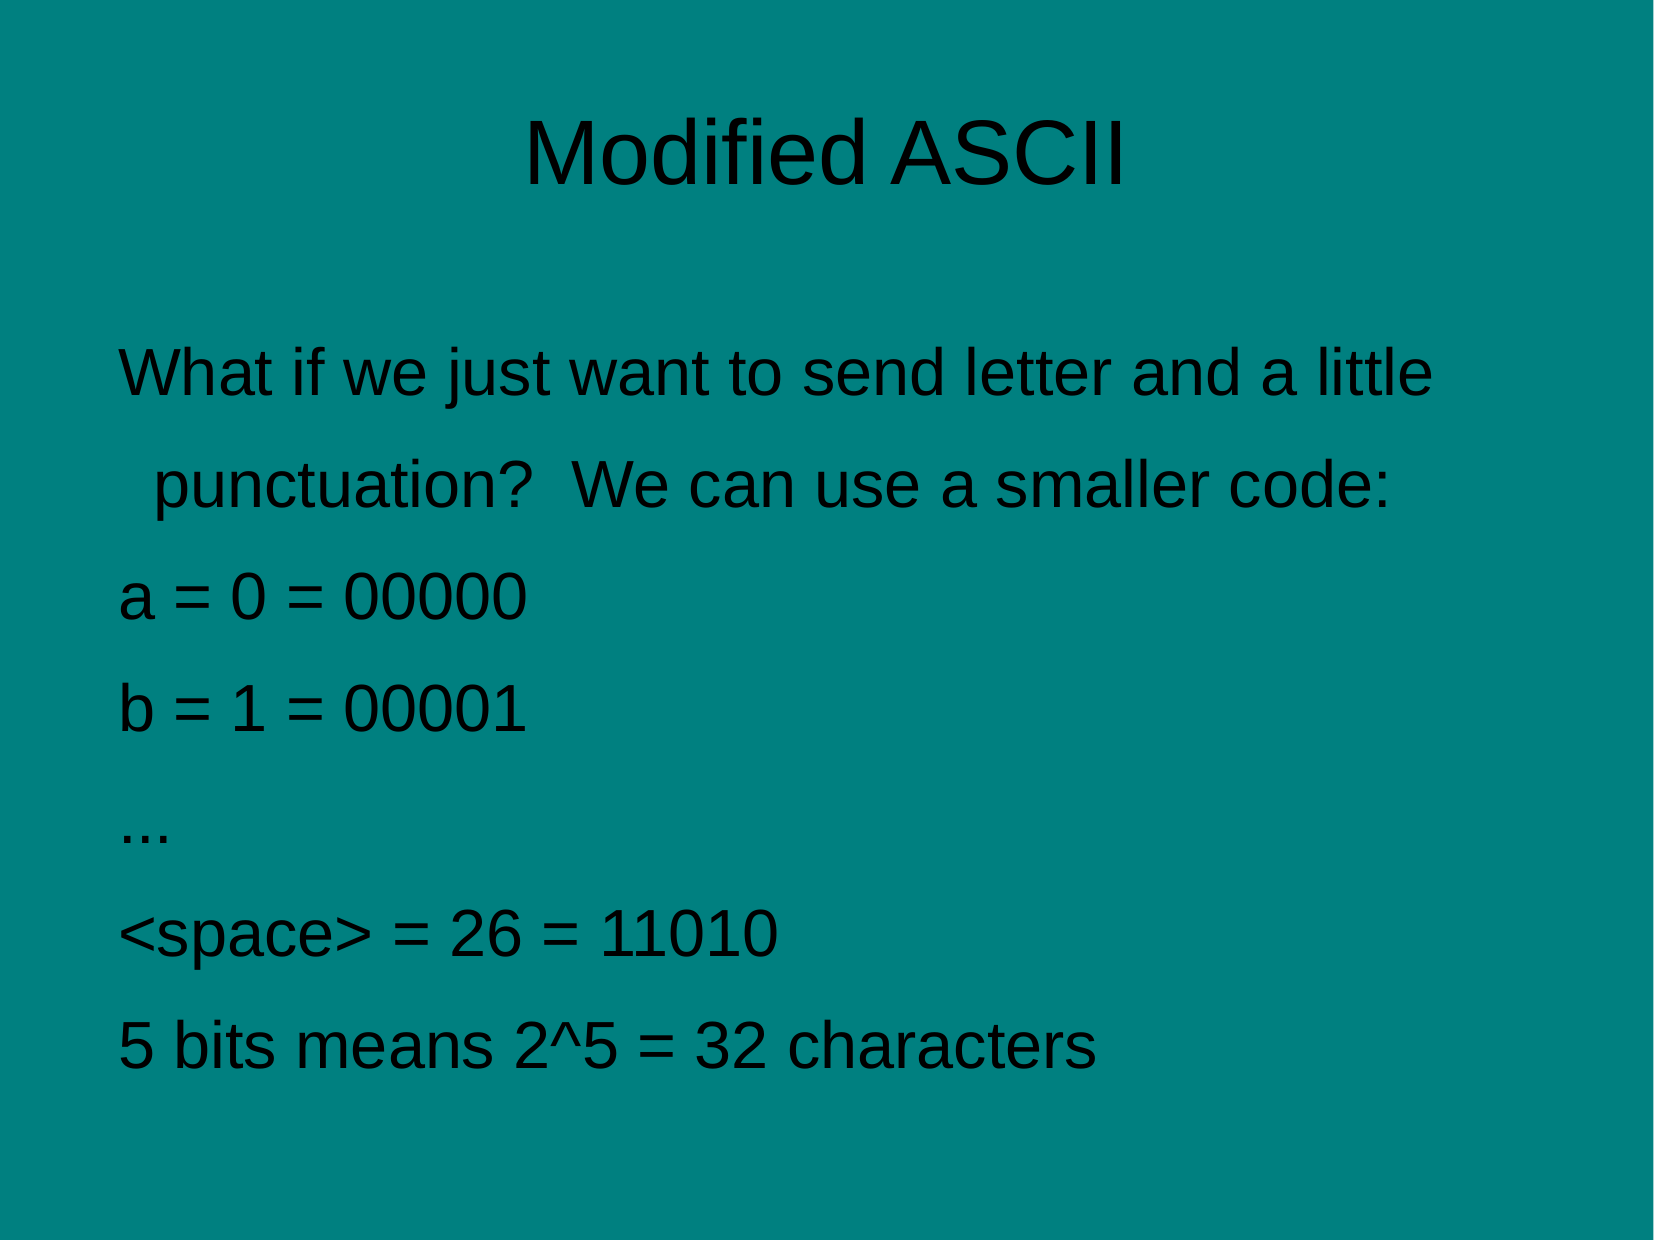

# Modified ASCII
What if we just want to send letter and a little punctuation? We can use a smaller code:
a = 0 = 00000
b = 1 = 00001
...
<space> = 26 = 11010
5 bits means 2^5 = 32 characters